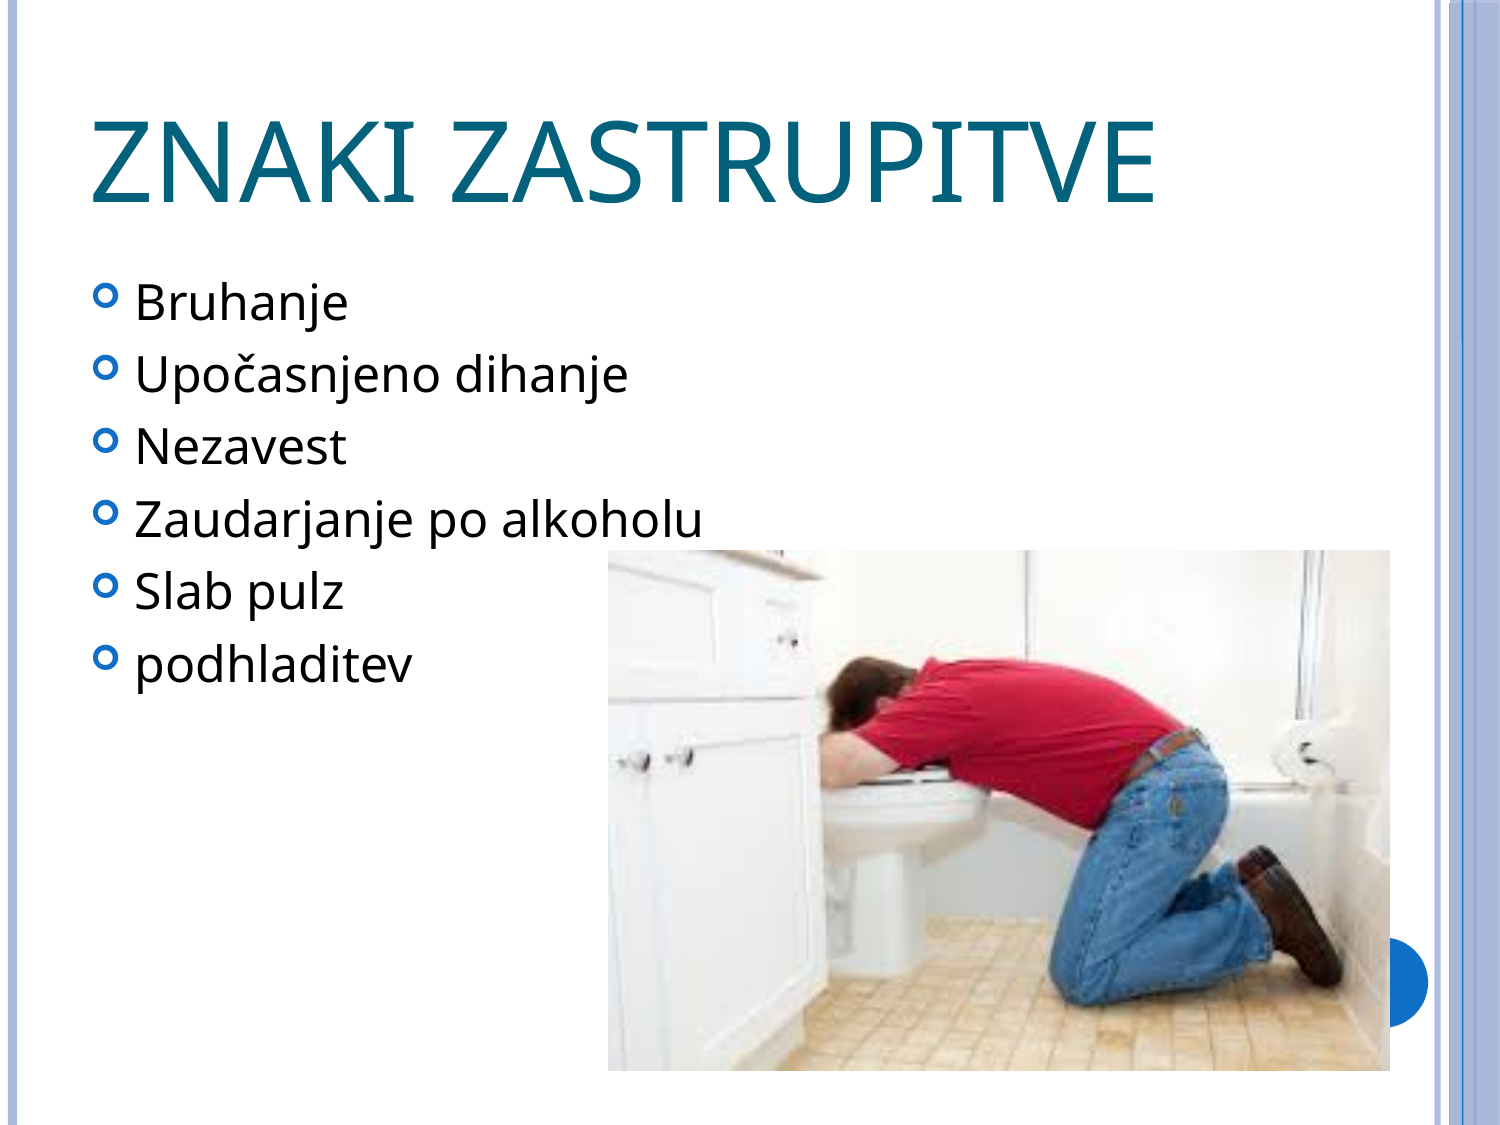

# Znaki zastrupitve
Bruhanje
Upočasnjeno dihanje
Nezavest
Zaudarjanje po alkoholu
Slab pulz
podhladitev